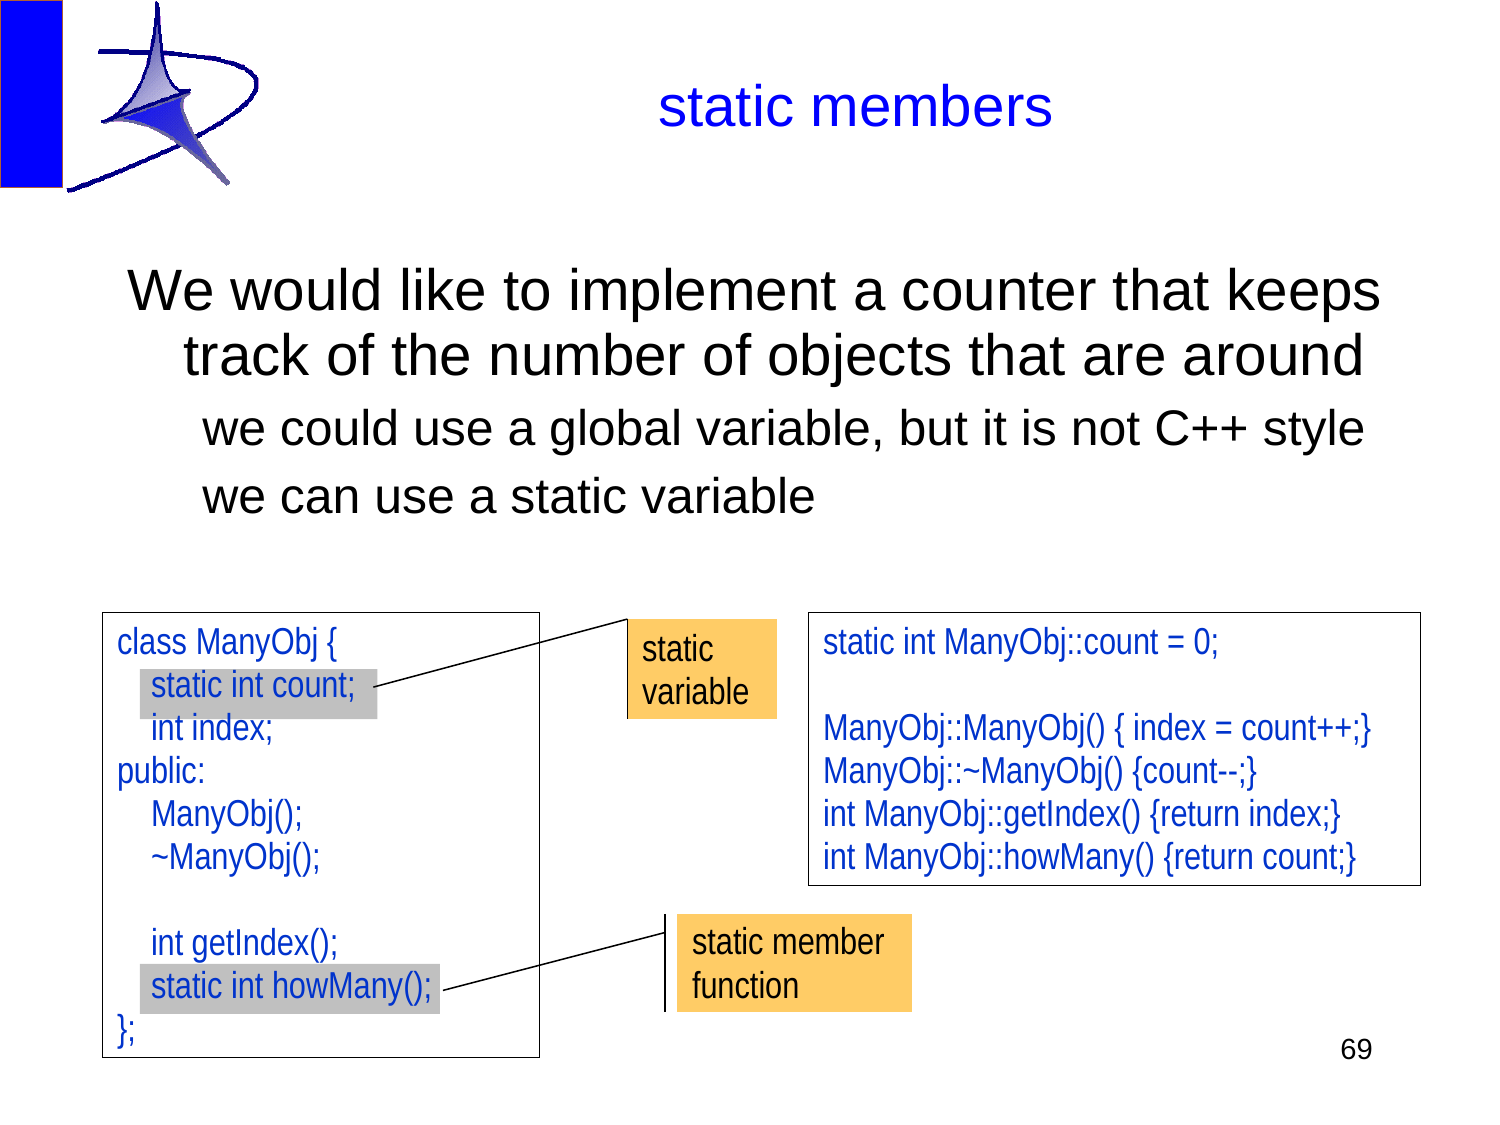

# static members
We would like to implement a counter that keeps track of the number of objects that are around
we could use a global variable, but it is not C++ style
we can use a static variable
class ManyObj {
 static int count;
 int index;
public:
 ManyObj();
 ~ManyObj();
 int getIndex();
 static int howMany();
};
static int ManyObj::count = 0;
ManyObj::ManyObj() { index = count++;}
ManyObj::~ManyObj() {count--;}
int ManyObj::getIndex() {return index;}
int ManyObj::howMany() {return count;}
static
variable
static member
function
69